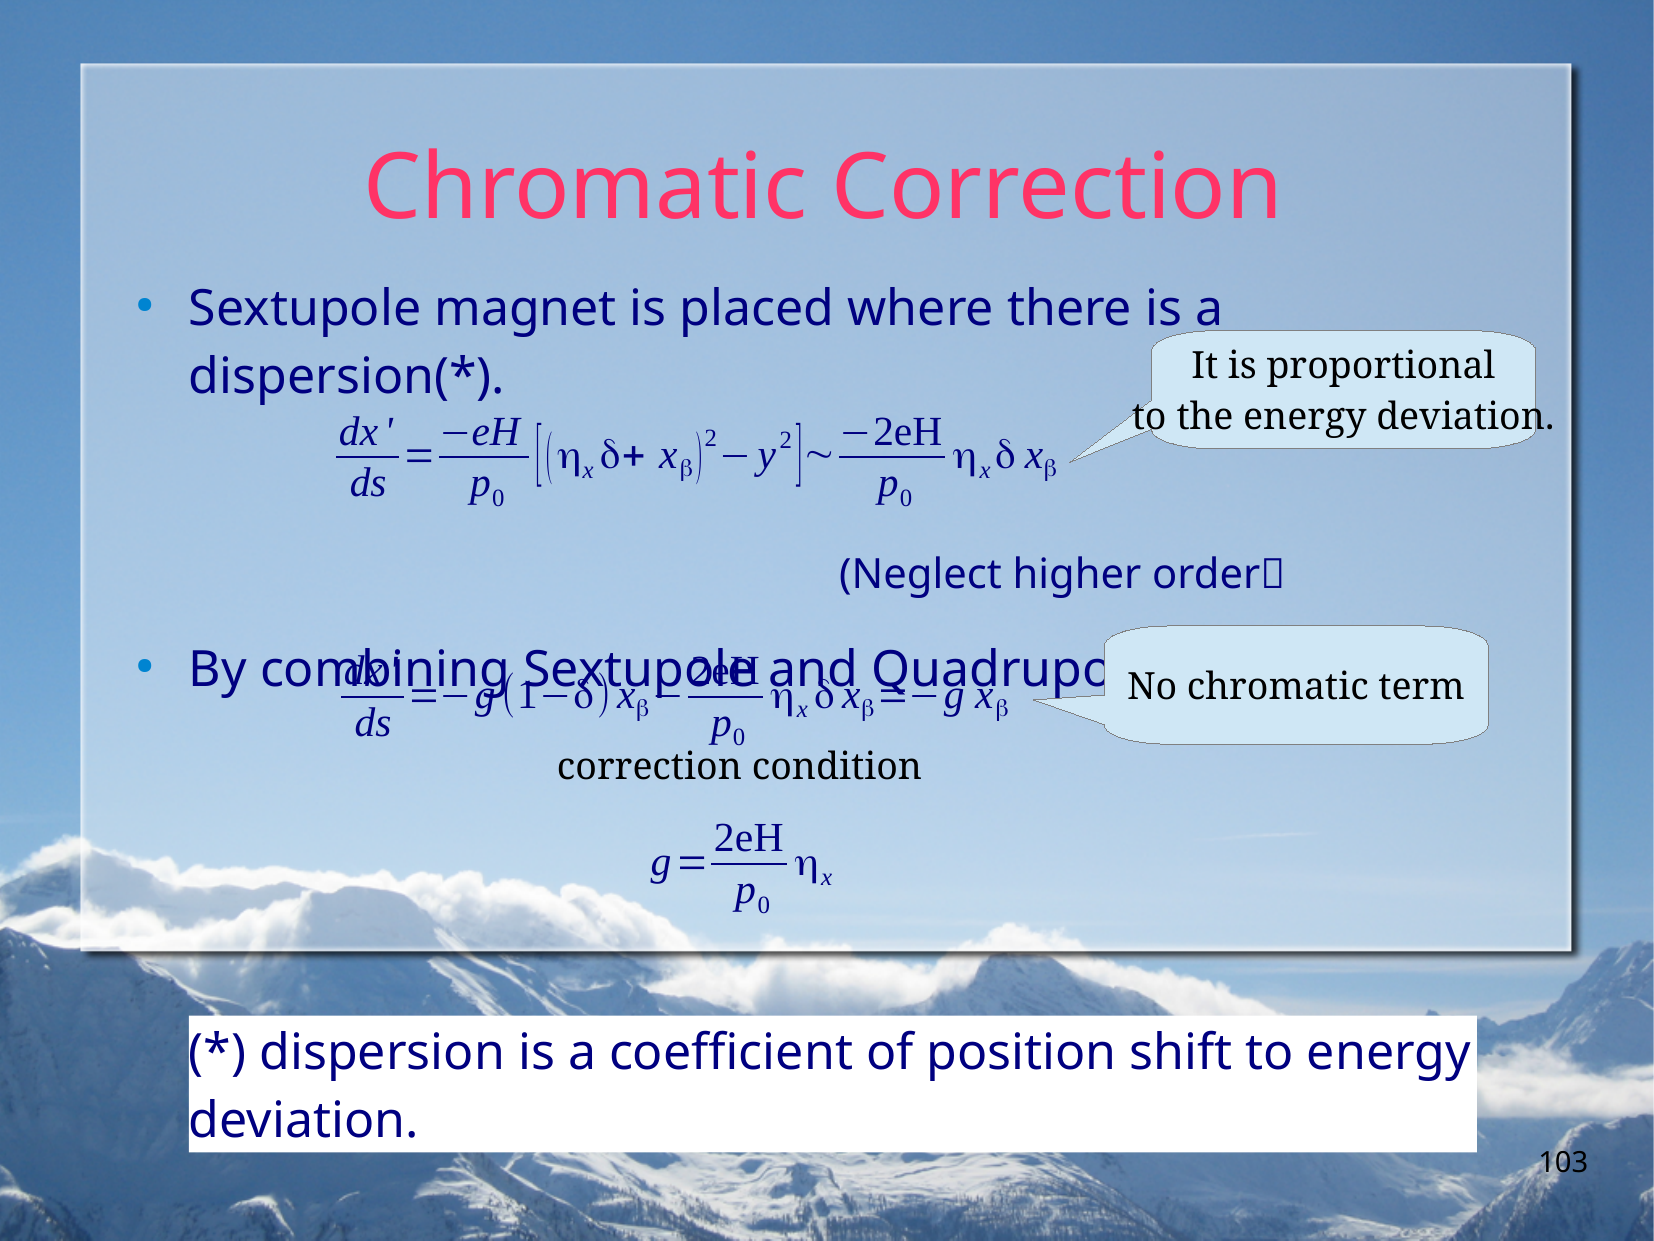

# Chromatic Correction
Sextupole magnet is placed where there is a dispersion(*).
 　 　　(Neglect higher order）
By combining Sextupole and Quadrupole,
It is proportional
to the energy deviation.
No chromatic term
(*) dispersion is a coefficient of position shift to energy deviation.
103